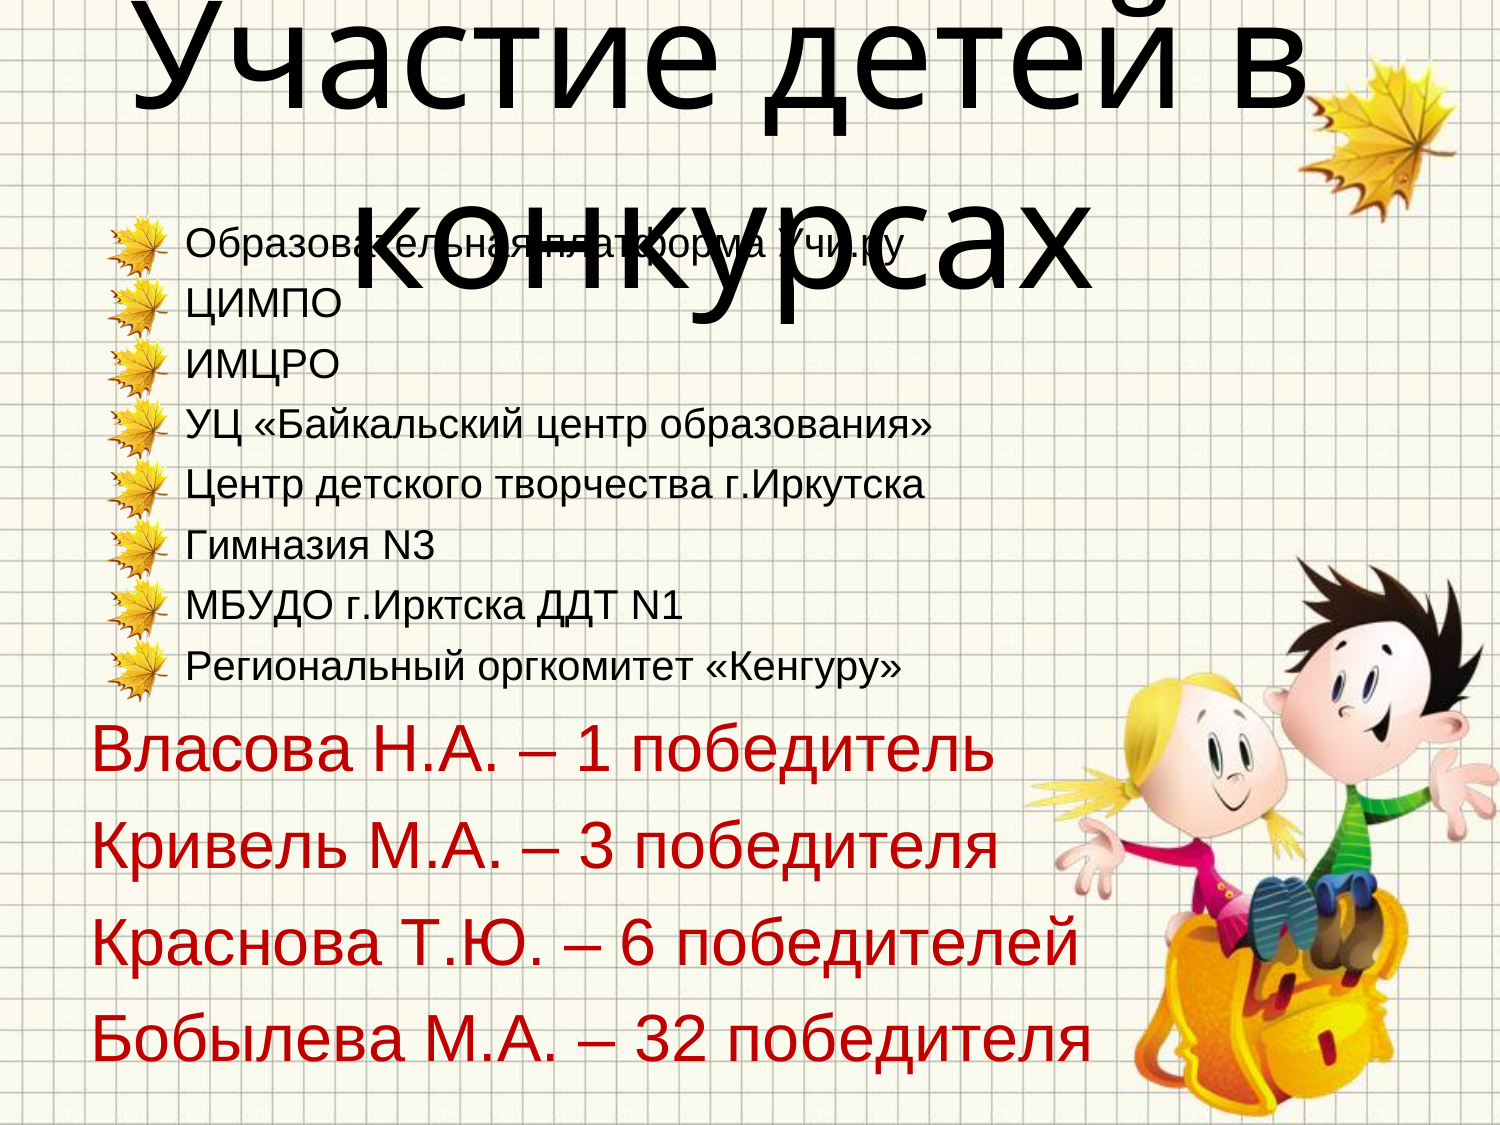

# Участие детей в конкурсах
Образовательная платформа Учи.ру
ЦИМПО
ИМЦРО
УЦ «Байкальский центр образования»
Центр детского творчества г.Иркутска
Гимназия N3
МБУДО г.Ирктска ДДТ N1
Региональный оргкомитет «Кенгуру»
Власова Н.А. – 1 победитель
Кривель М.А. – 3 победителя
Краснова Т.Ю. – 6 победителей
Бобылева М.А. – 32 победителя